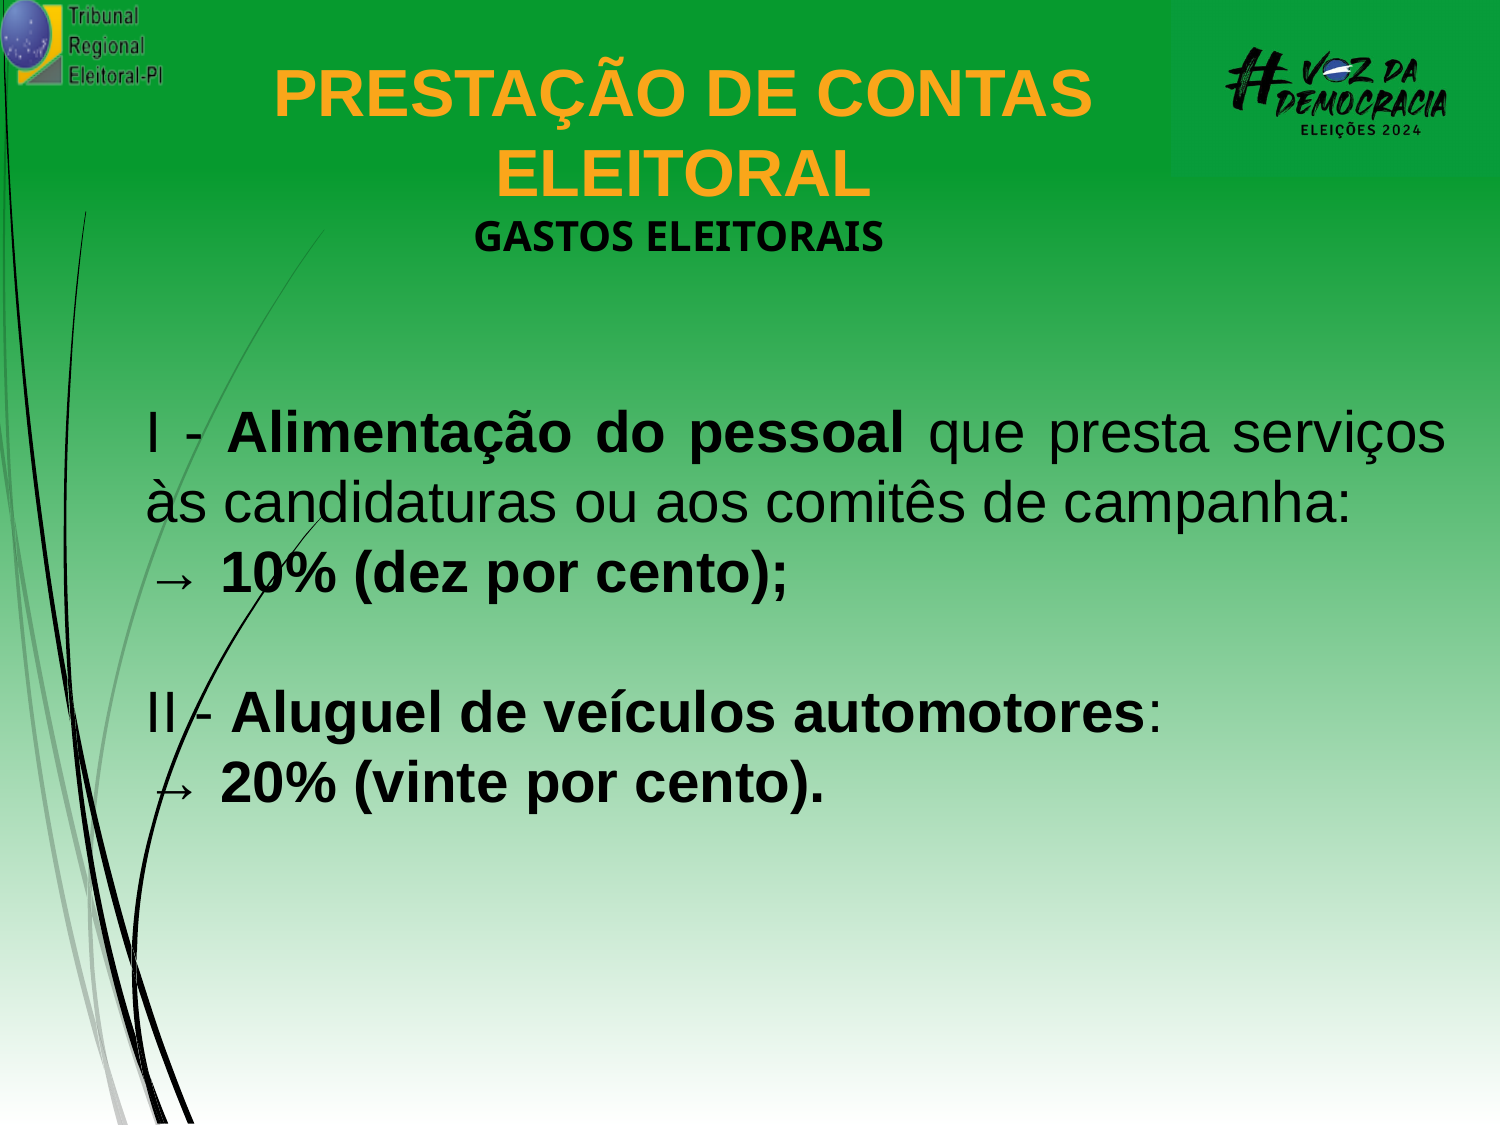

PRESTAÇÃO DE CONTAS
ELEITORAL
GASTOS ELEITORAIS
I - Alimentação do pessoal que presta serviços às candidaturas ou aos comitês de campanha:
→ 10% (dez por cento);
II - Aluguel de veículos automotores:
→ 20% (vinte por cento).